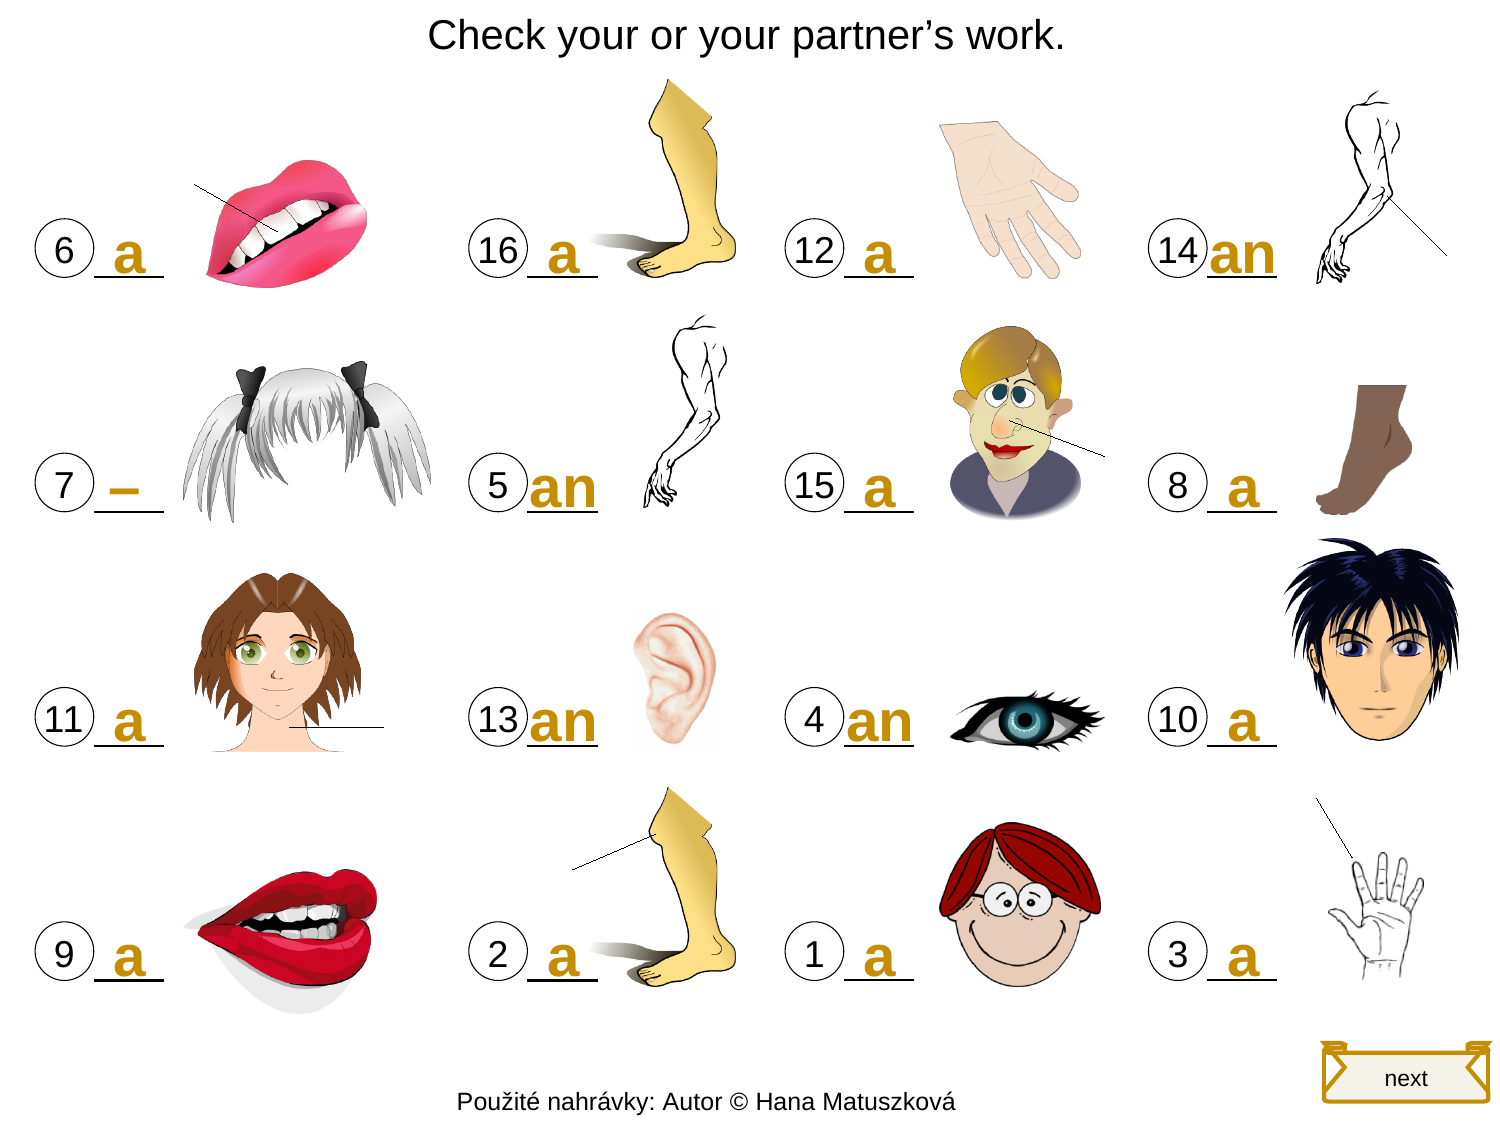

Check your or your partner’s work.
a
a
a
an
6
16
12
14
–
an
a
a
7
5
15
8
a
an
an
a
11
13
4
10
a
a
a
a
9
2
1
3
next
Použité nahrávky: Autor © Hana Matuszková